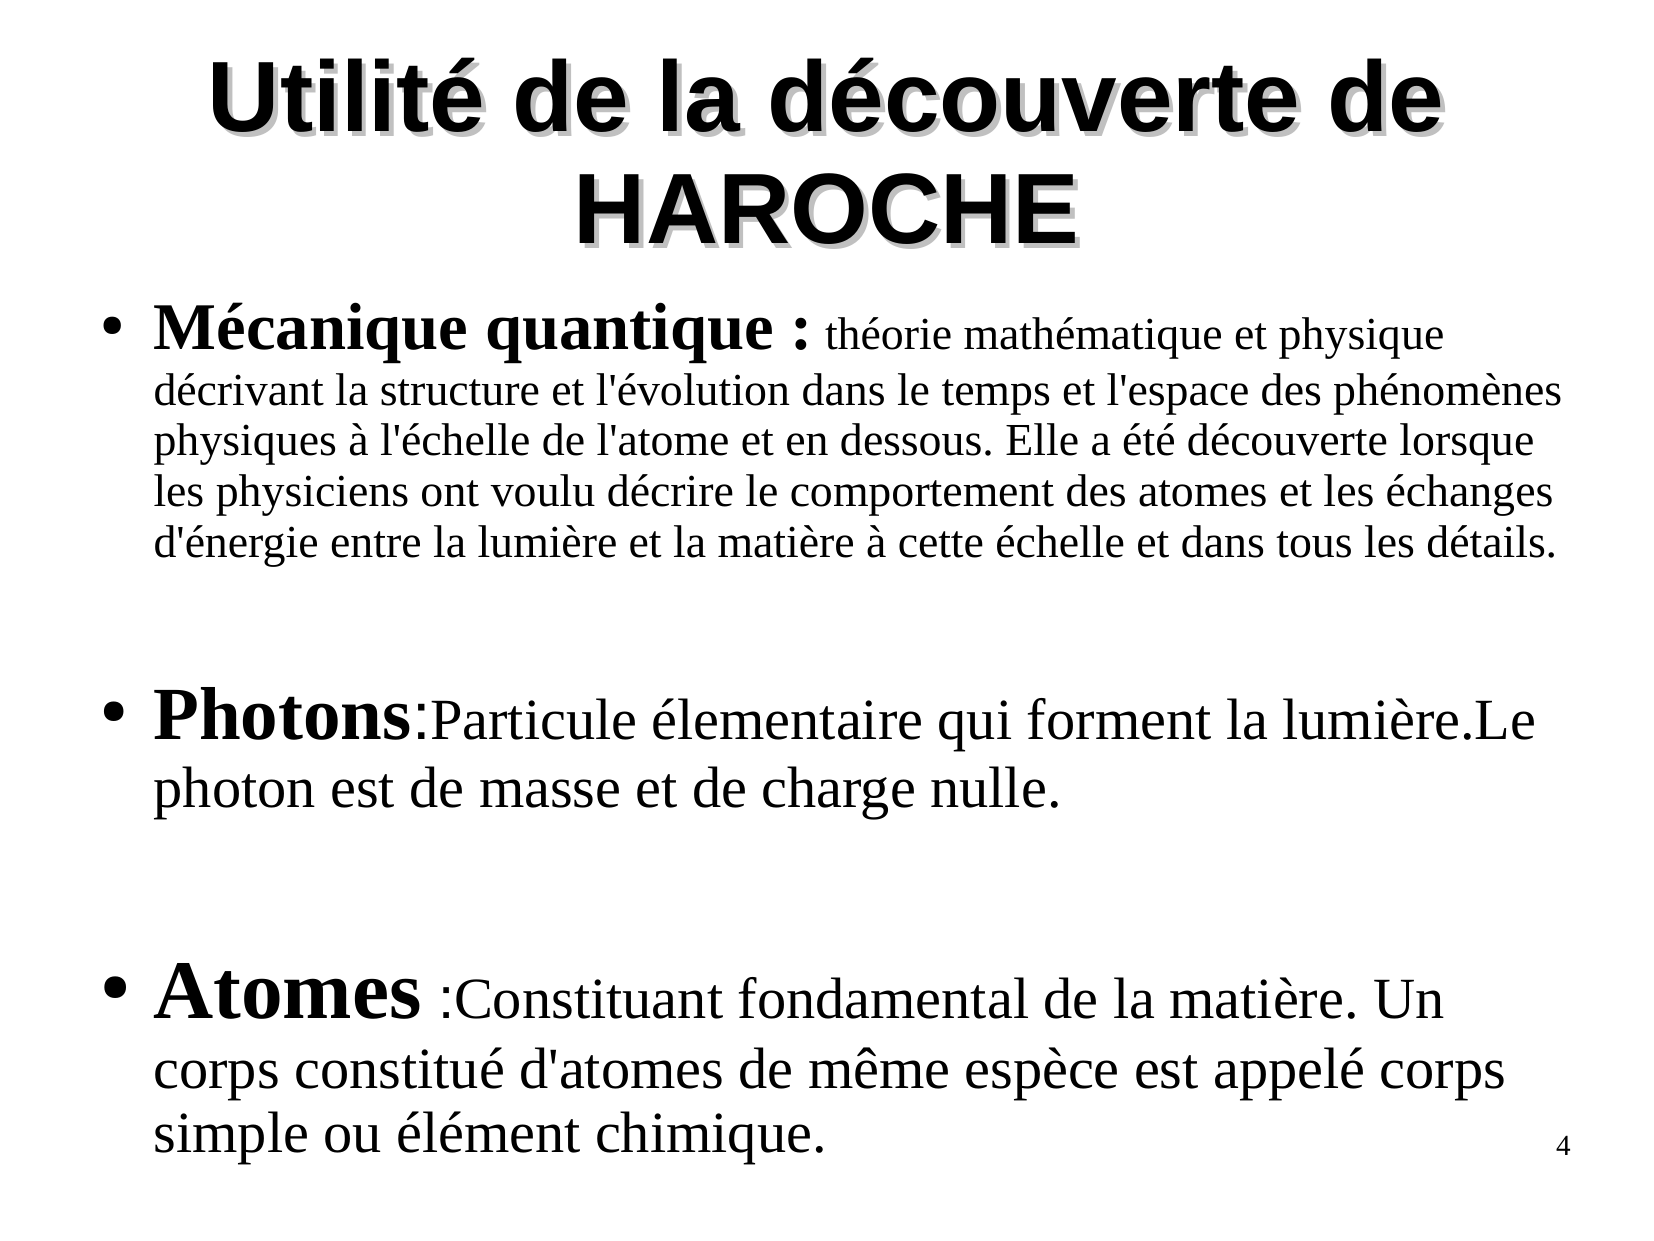

# Utilité de la découverte de HAROCHE
Mécanique quantique : théorie mathématique et physique décrivant la structure et l'évolution dans le temps et l'espace des phénomènes physiques à l'échelle de l'atome et en dessous. Elle a été découverte lorsque les physiciens ont voulu décrire le comportement des atomes et les échanges d'énergie entre la lumière et la matière à cette échelle et dans tous les détails.
Photons:Particule élementaire qui forment la lumière.Le photon est de masse et de charge nulle.
Atomes :Constituant fondamental de la matière. Un corps constitué d'atomes de même espèce est appelé corps simple ou élément chimique.
4